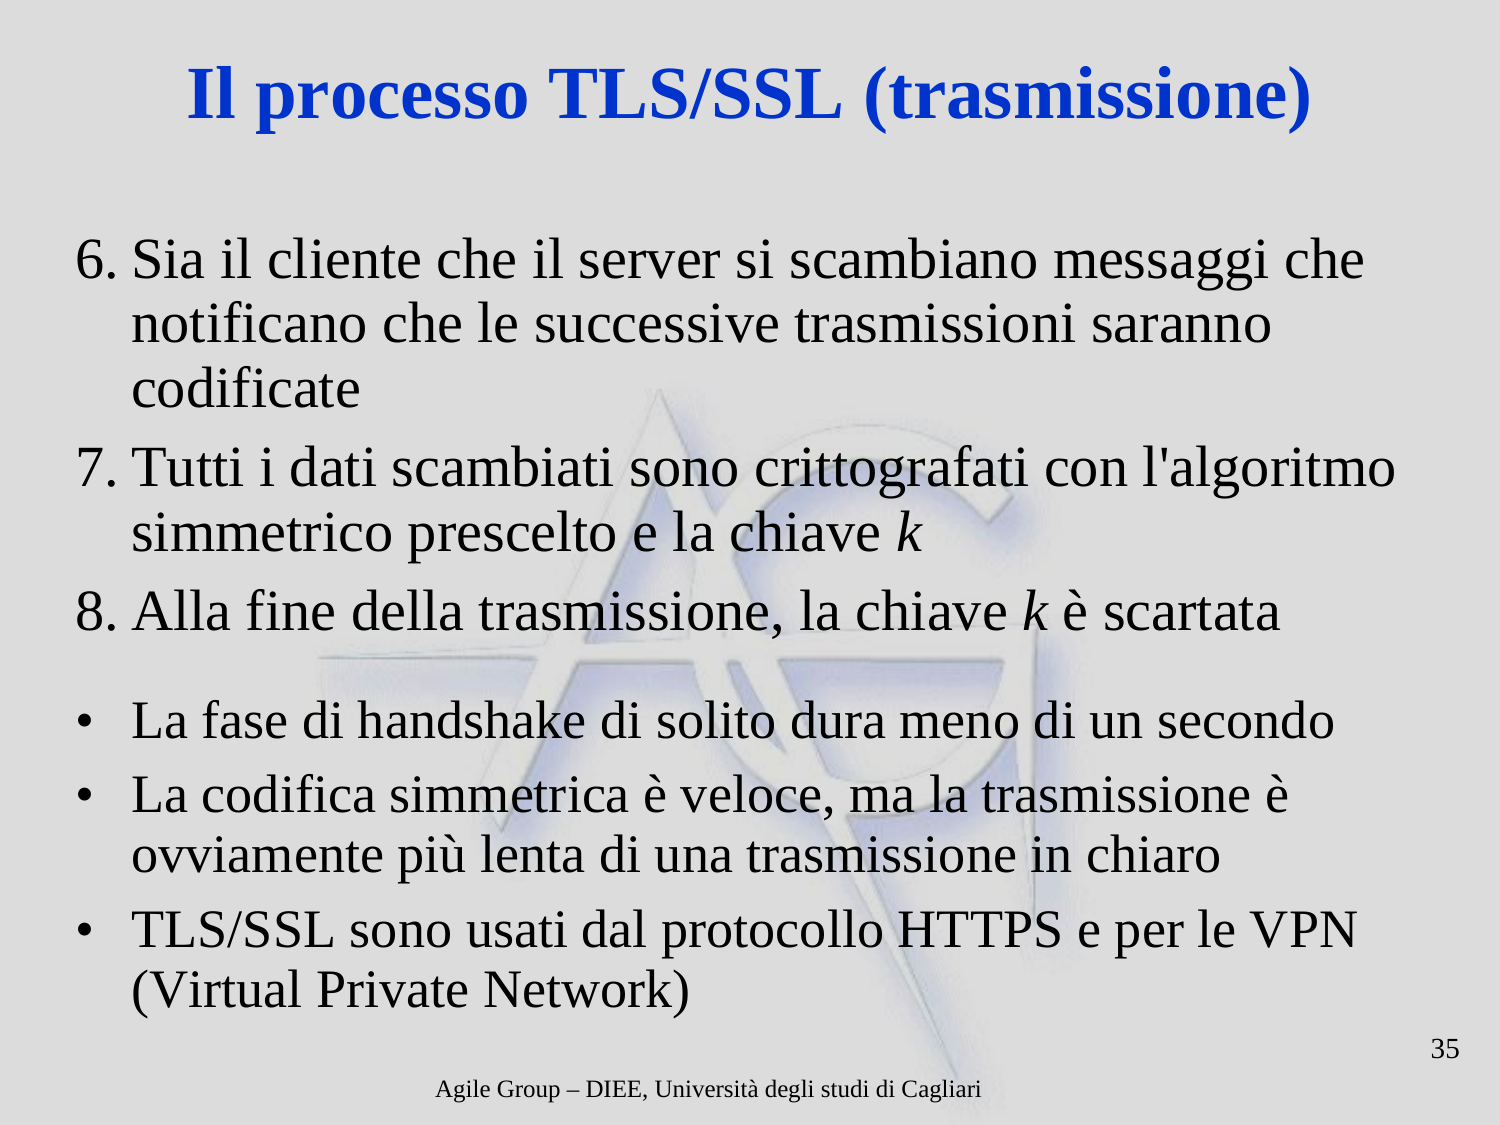

# Il processo TLS/SSL (trasmissione)
Sia il cliente che il server si scambiano messaggi che notificano che le successive trasmissioni saranno codificate
Tutti i dati scambiati sono crittografati con l'algoritmo simmetrico prescelto e la chiave k
Alla fine della trasmissione, la chiave k è scartata
La fase di handshake di solito dura meno di un secondo
La codifica simmetrica è veloce, ma la trasmissione è ovviamente più lenta di una trasmissione in chiaro
TLS/SSL sono usati dal protocollo HTTPS e per le VPN (Virtual Private Network)
35